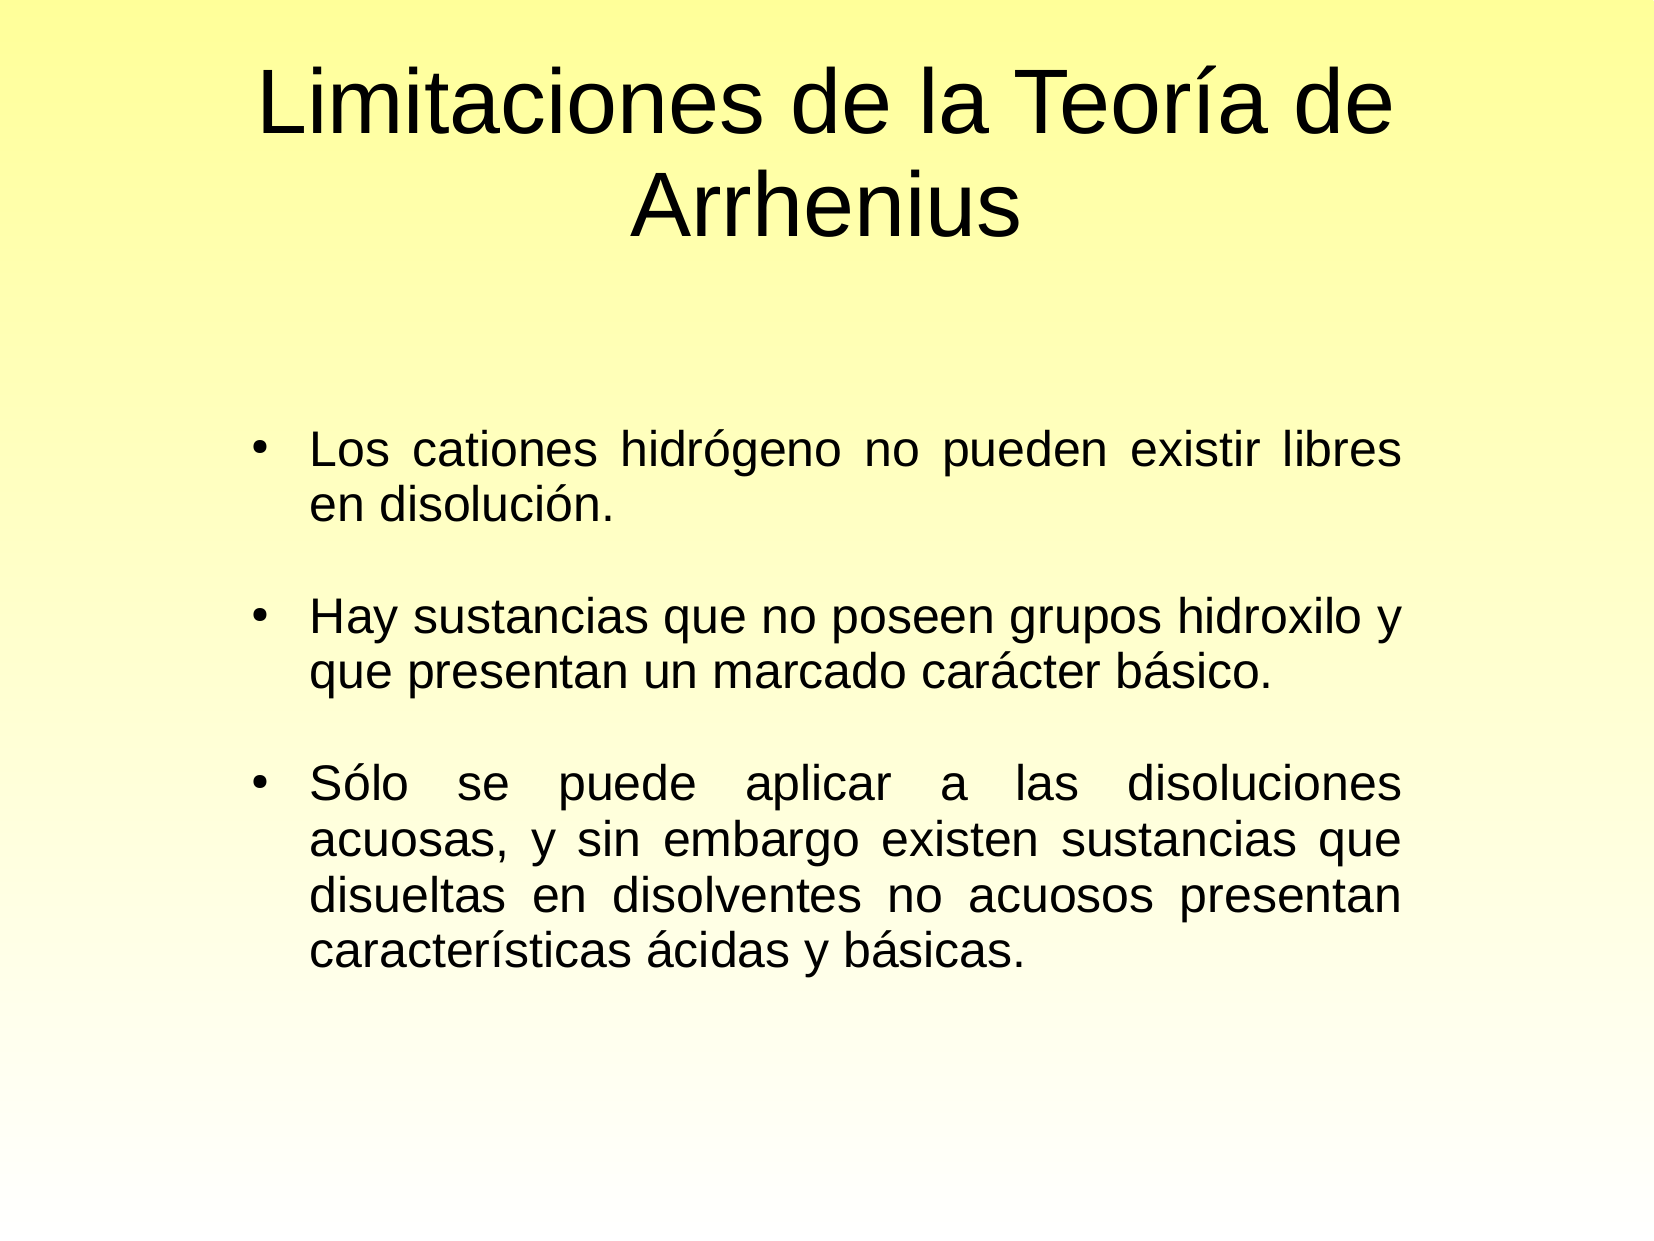

# Limitaciones de la Teoría de Arrhenius
Los cationes hidrógeno no pueden existir libres en disolución.
Hay sustancias que no poseen grupos hidroxilo y que presentan un marcado carácter básico.
Sólo se puede aplicar a las disoluciones acuosas, y sin embargo existen sustancias que disueltas en disolventes no acuosos presentan características ácidas y básicas.